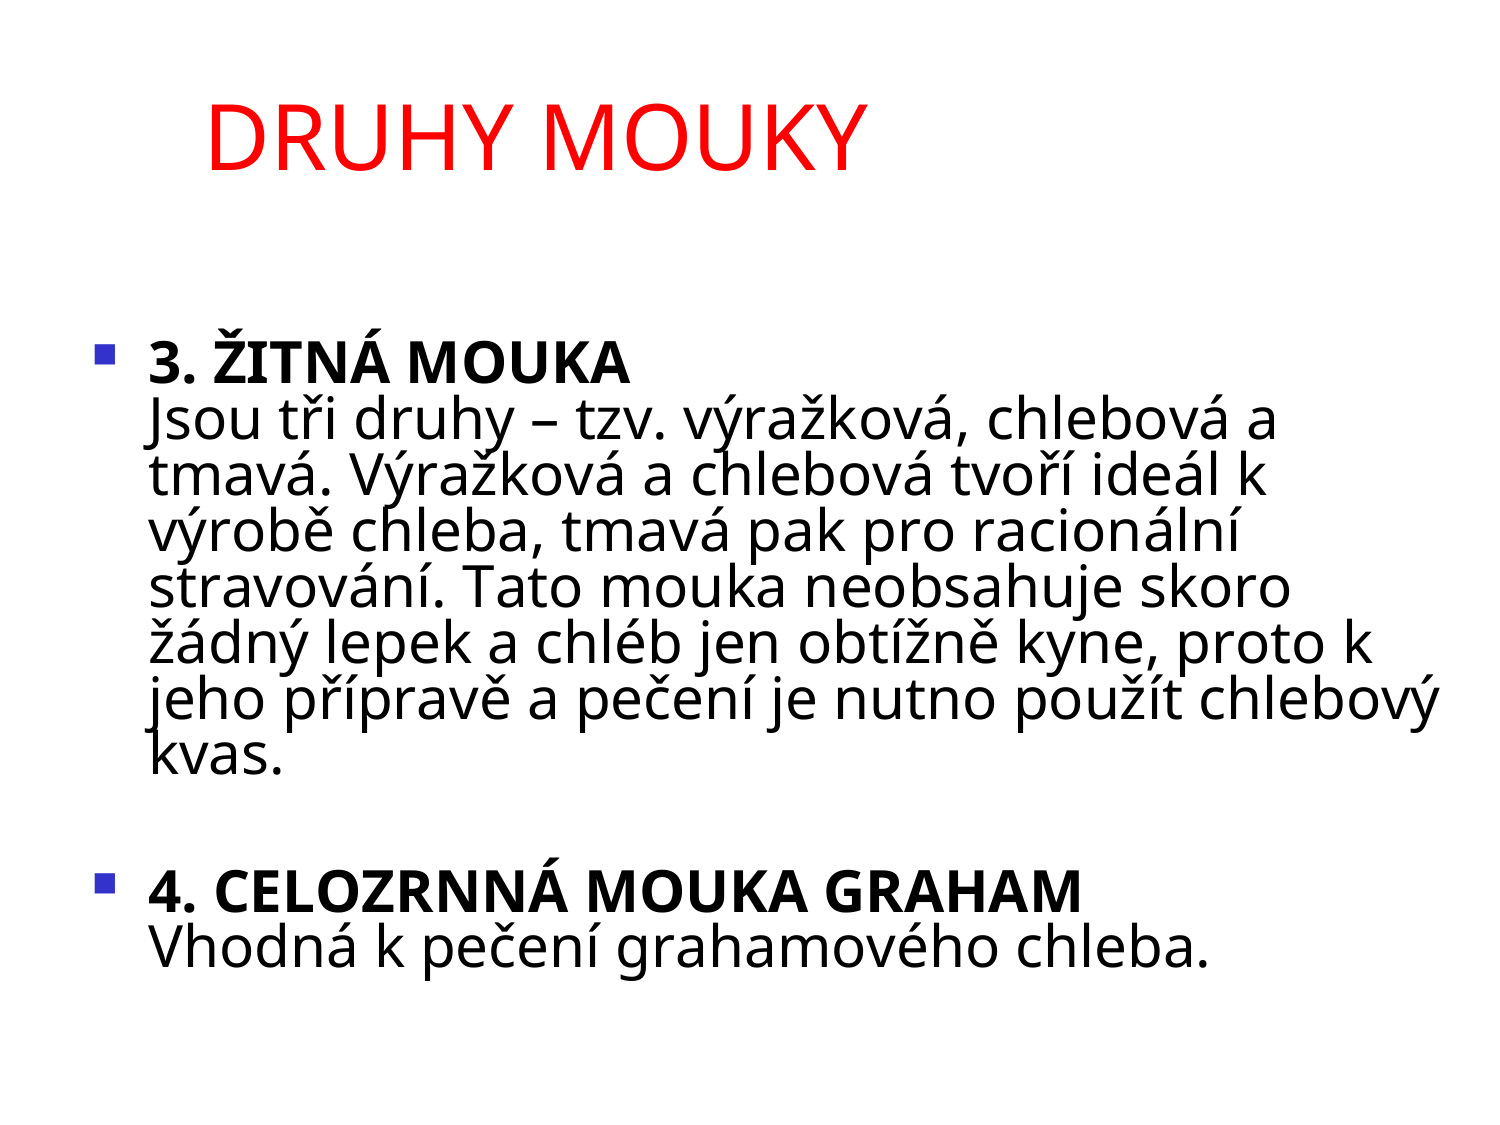

# DRUHY MOUKY
3. ŽITNÁ MOUKA
Jsou tři druhy – tzv. výražková, chlebová a tmavá. Výražková a chlebová tvoří ideál k výrobě chleba, tmavá pak pro racionální stravování. Tato mouka neobsahuje skoro žádný lepek a chléb jen obtížně kyne, proto k jeho přípravě a pečení je nutno použít chlebový kvas.
4. CELOZRNNÁ MOUKA GRAHAM
Vhodná k pečení grahamového chleba.